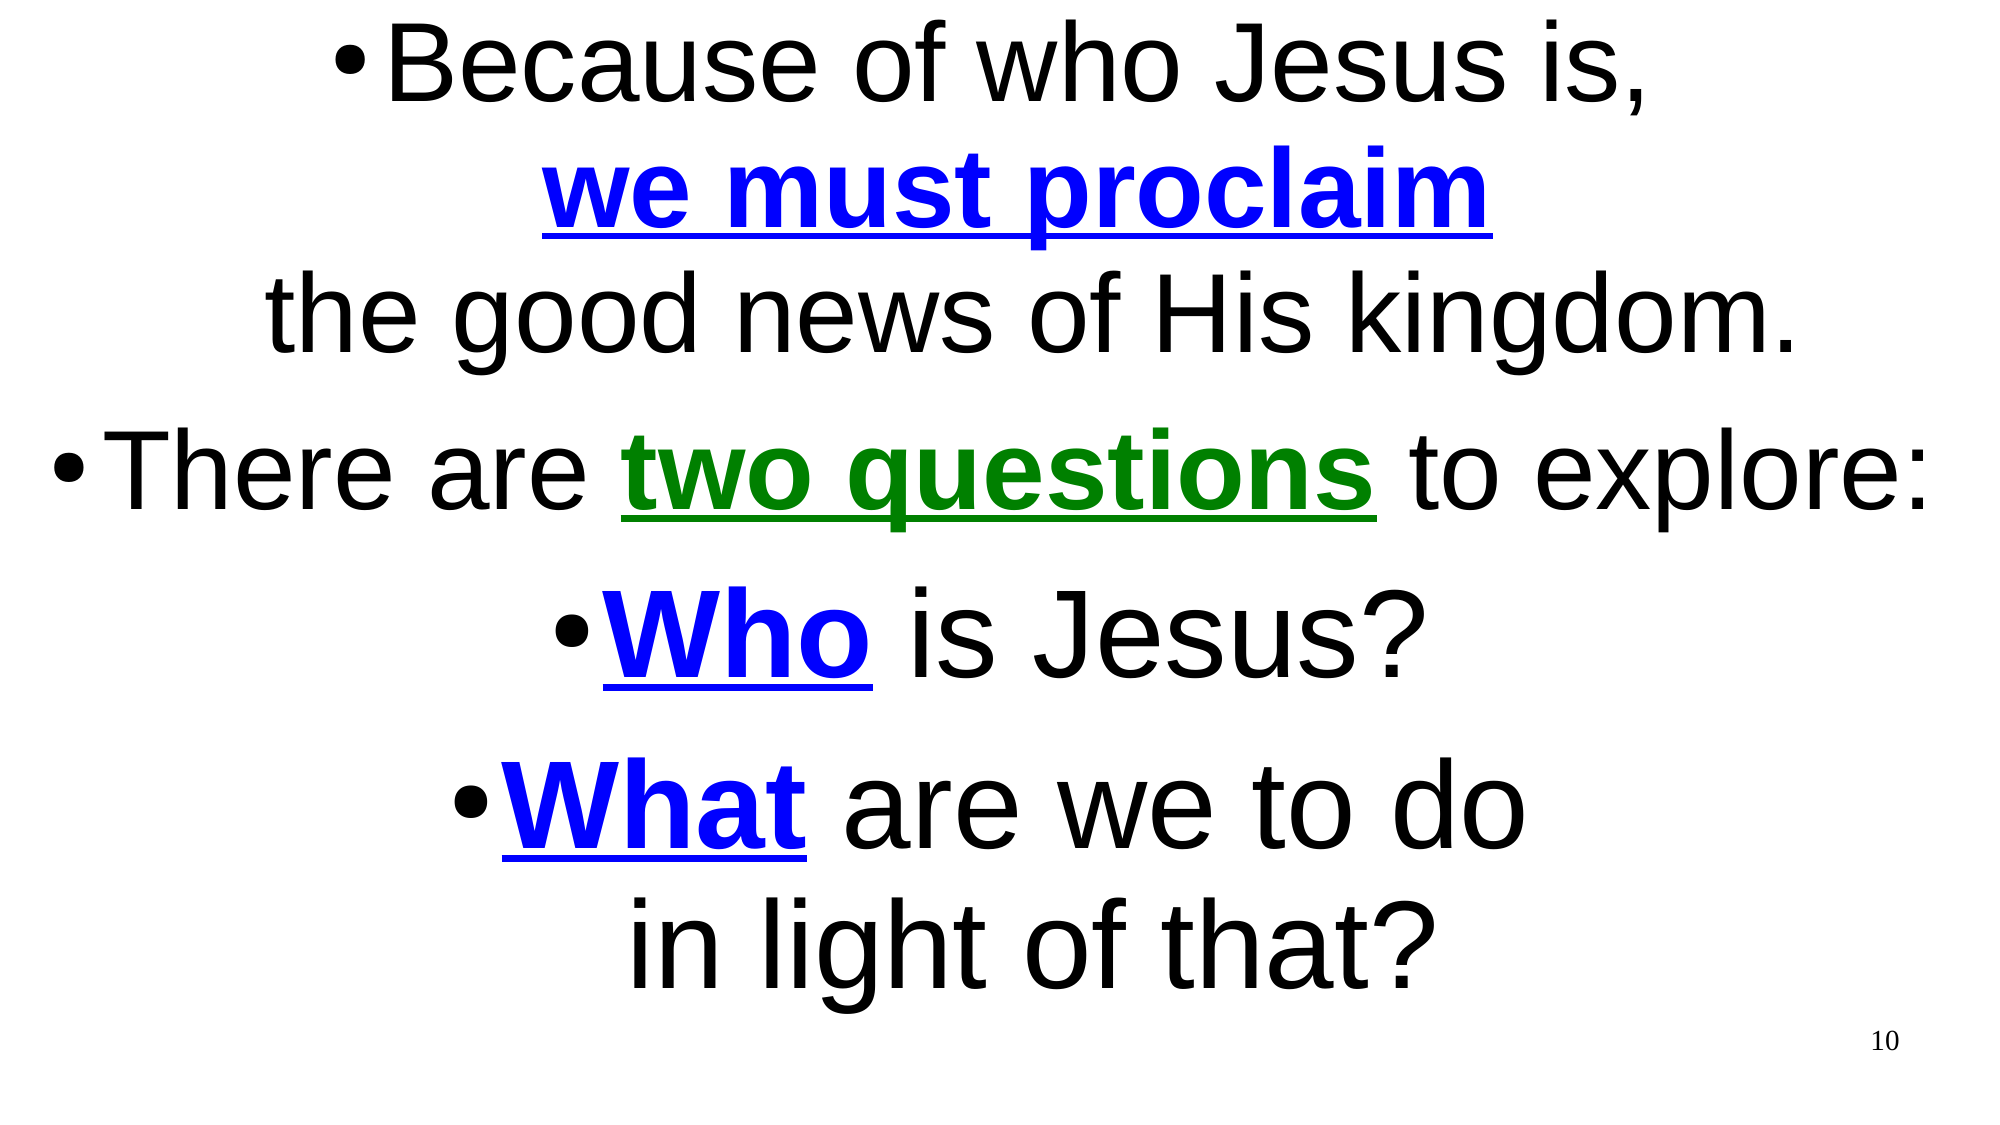

# Because of who Jesus is, we must proclaim the good news of His kingdom.
There are two questions to explore:
Who is Jesus?
What are we to do
in light of that?
10